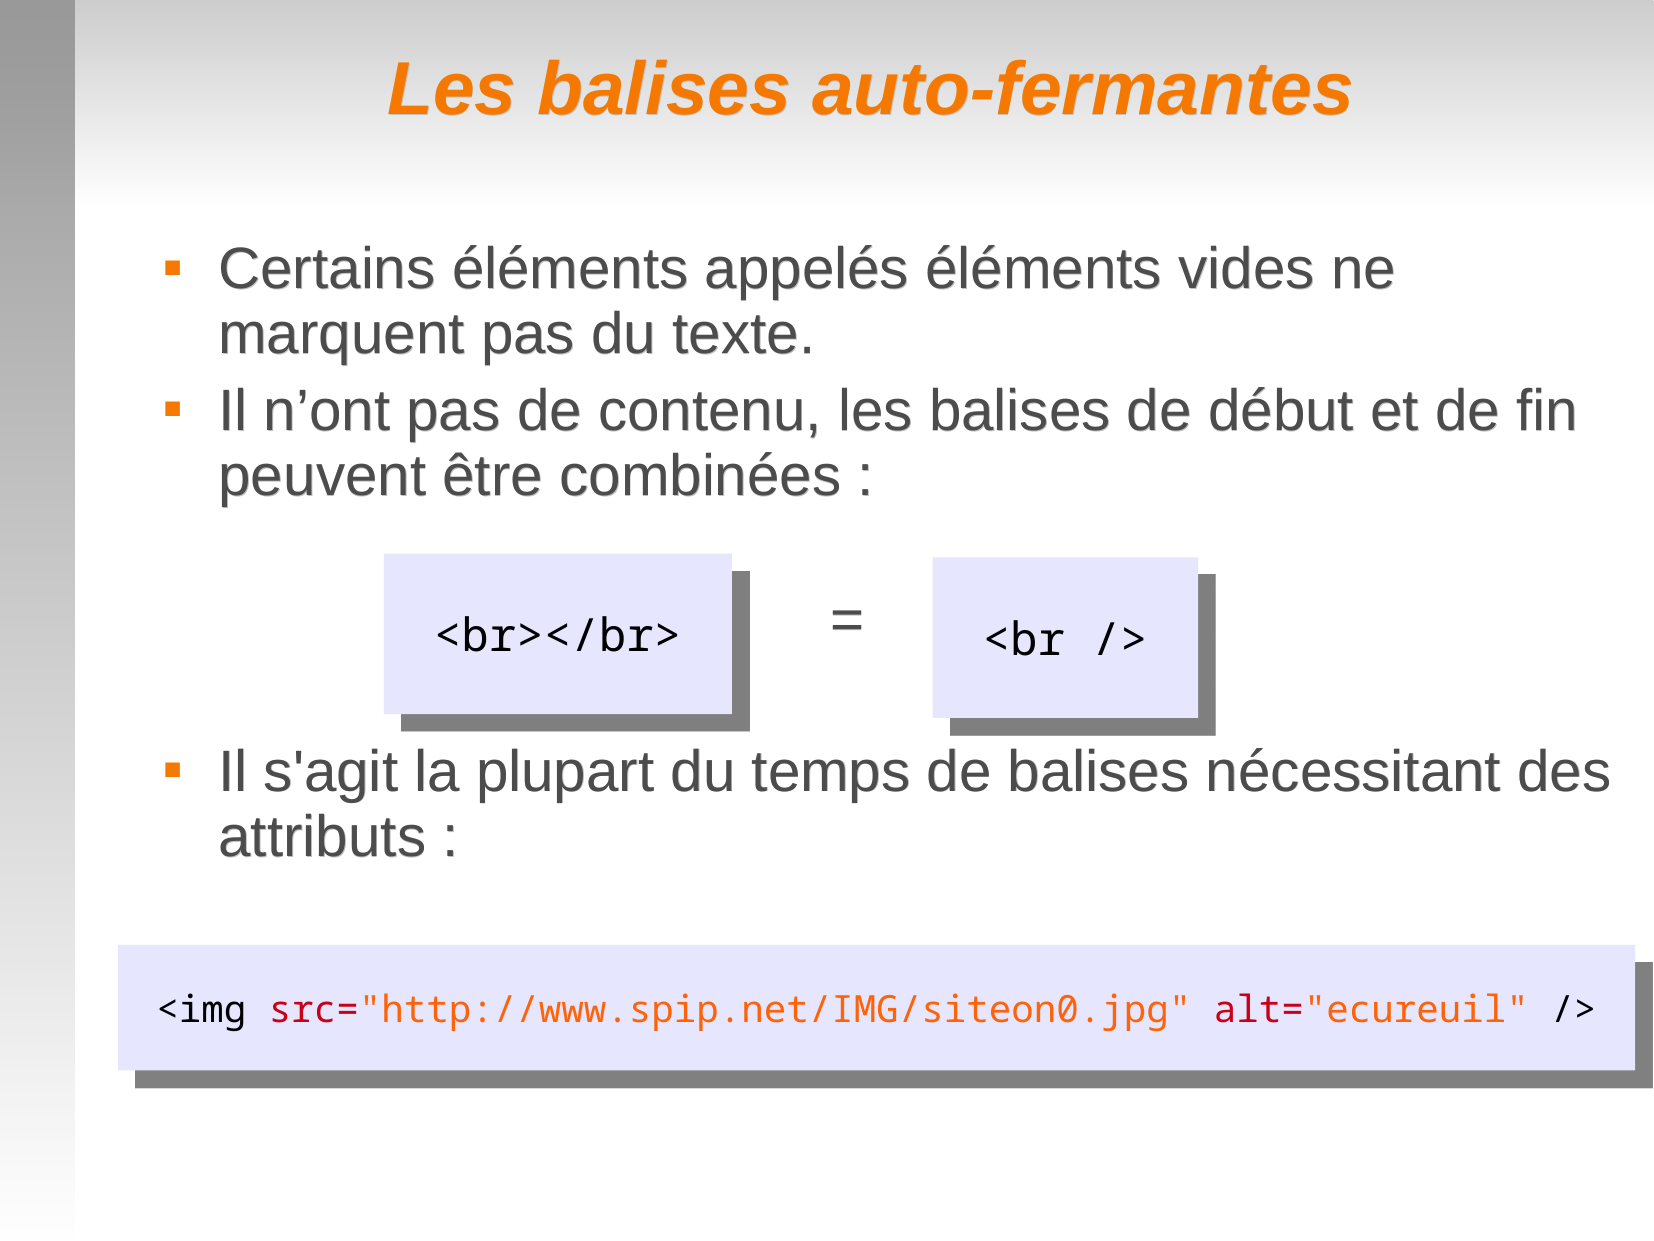

# Les balises auto-fermantes
Certains éléments appelés éléments vides ne marquent pas du texte.
Il n’ont pas de contenu, les balises de début et de ﬁn peuvent être combinées :
Il s'agit la plupart du temps de balises nécessitant des attributs :
<br></br>
<br />
=
<img src="http://www.spip.net/IMG/siteon0.jpg" alt="ecureuil" />